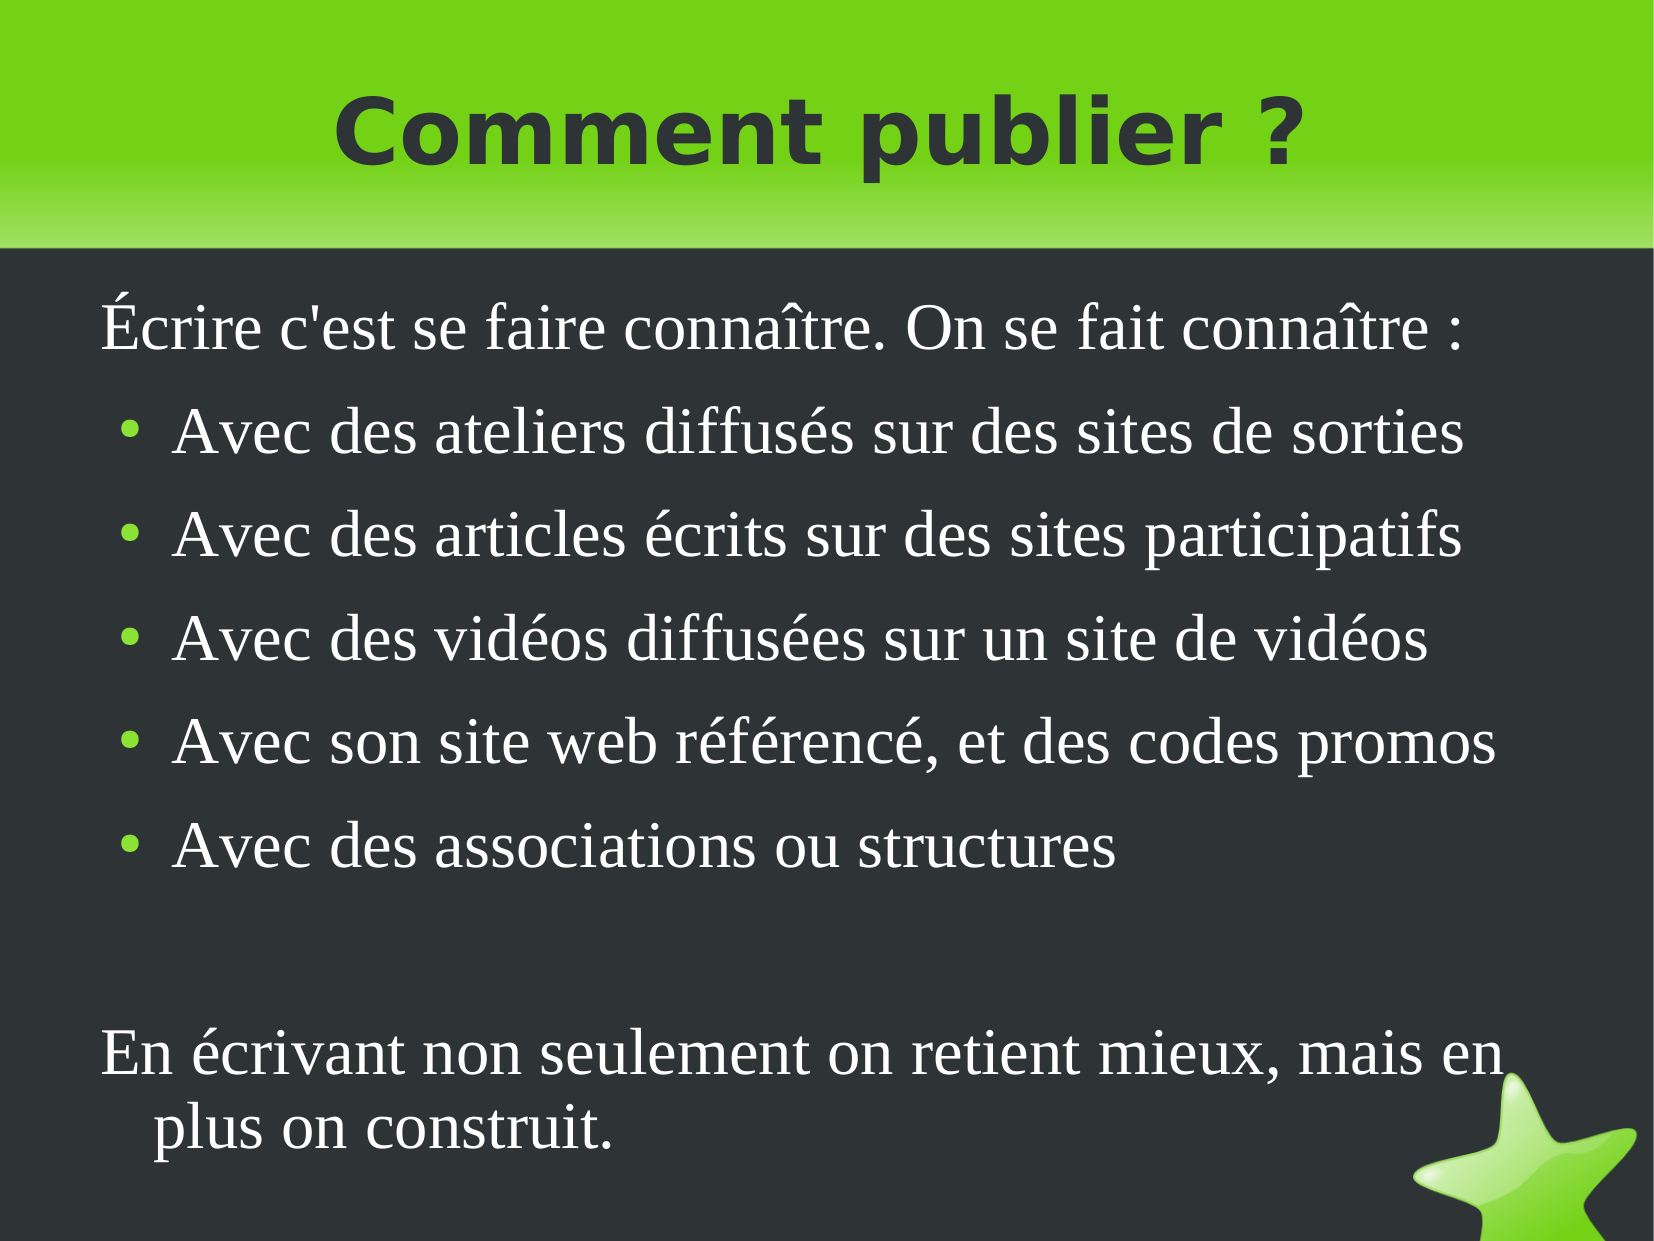

# Comment publier ?
Écrire c'est se faire connaître. On se fait connaître :
Avec des ateliers diffusés sur des sites de sorties
Avec des articles écrits sur des sites participatifs
Avec des vidéos diffusées sur un site de vidéos
Avec son site web référencé, et des codes promos
Avec des associations ou structures
En écrivant non seulement on retient mieux, mais en plus on construit.